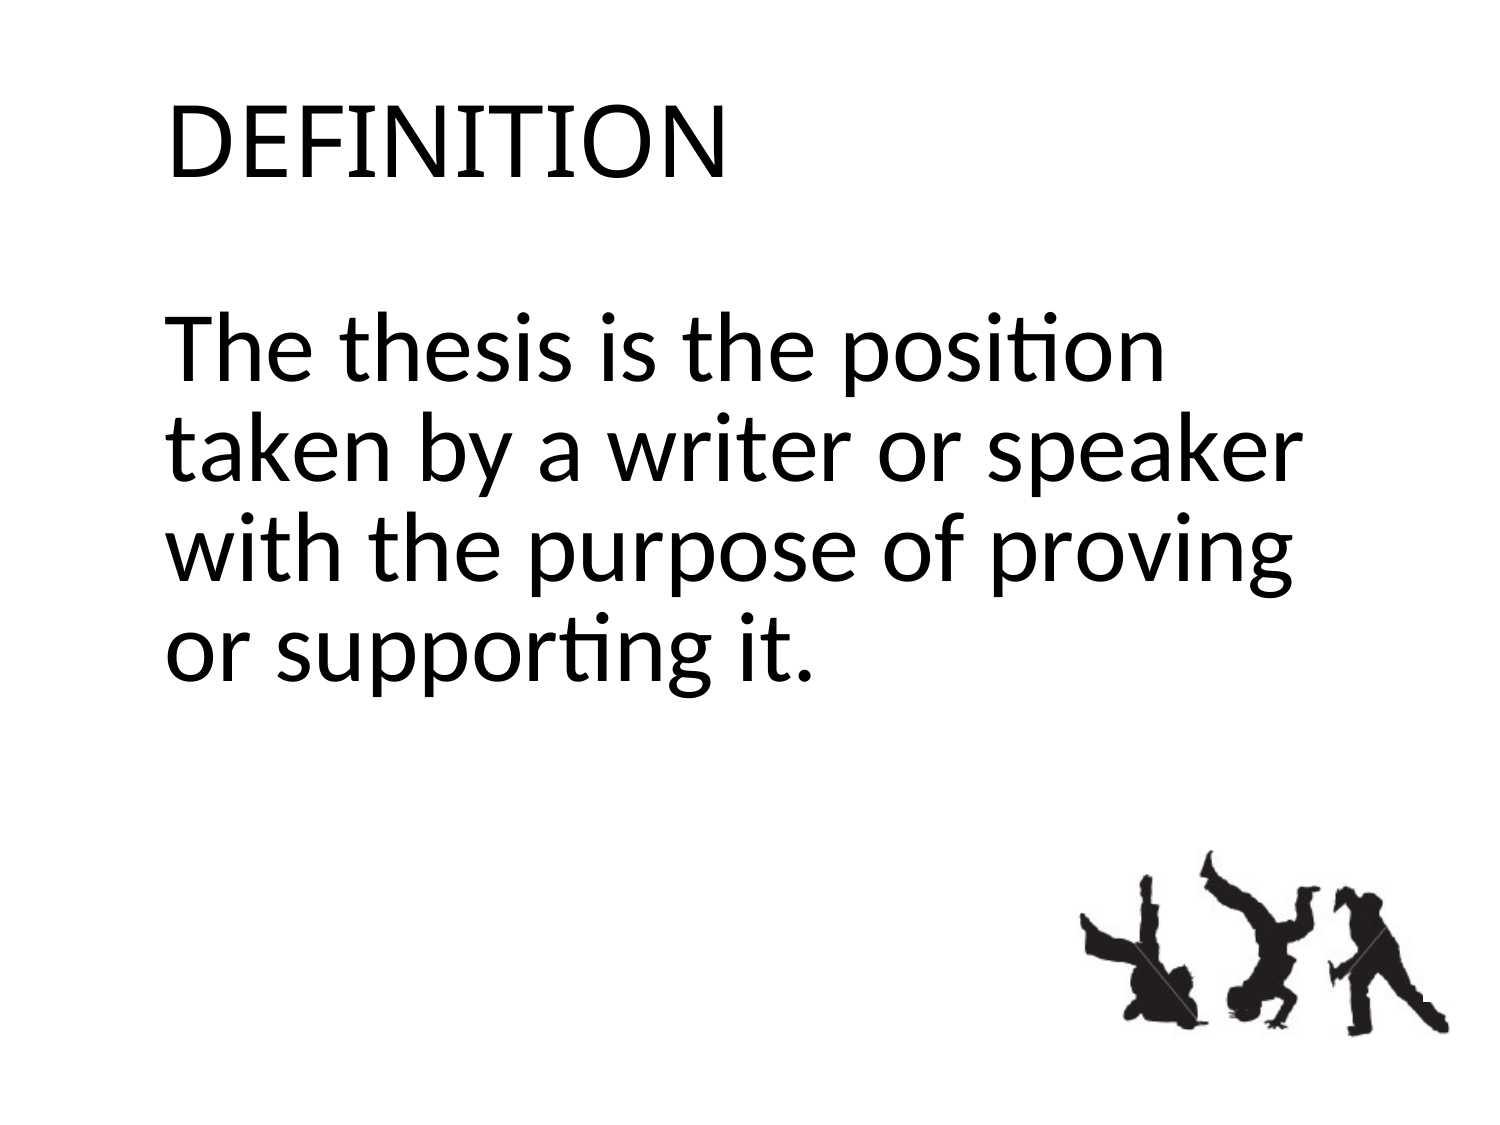

DEFINITION
The thesis is the position taken by a writer or speaker with the purpose of proving or supporting it.